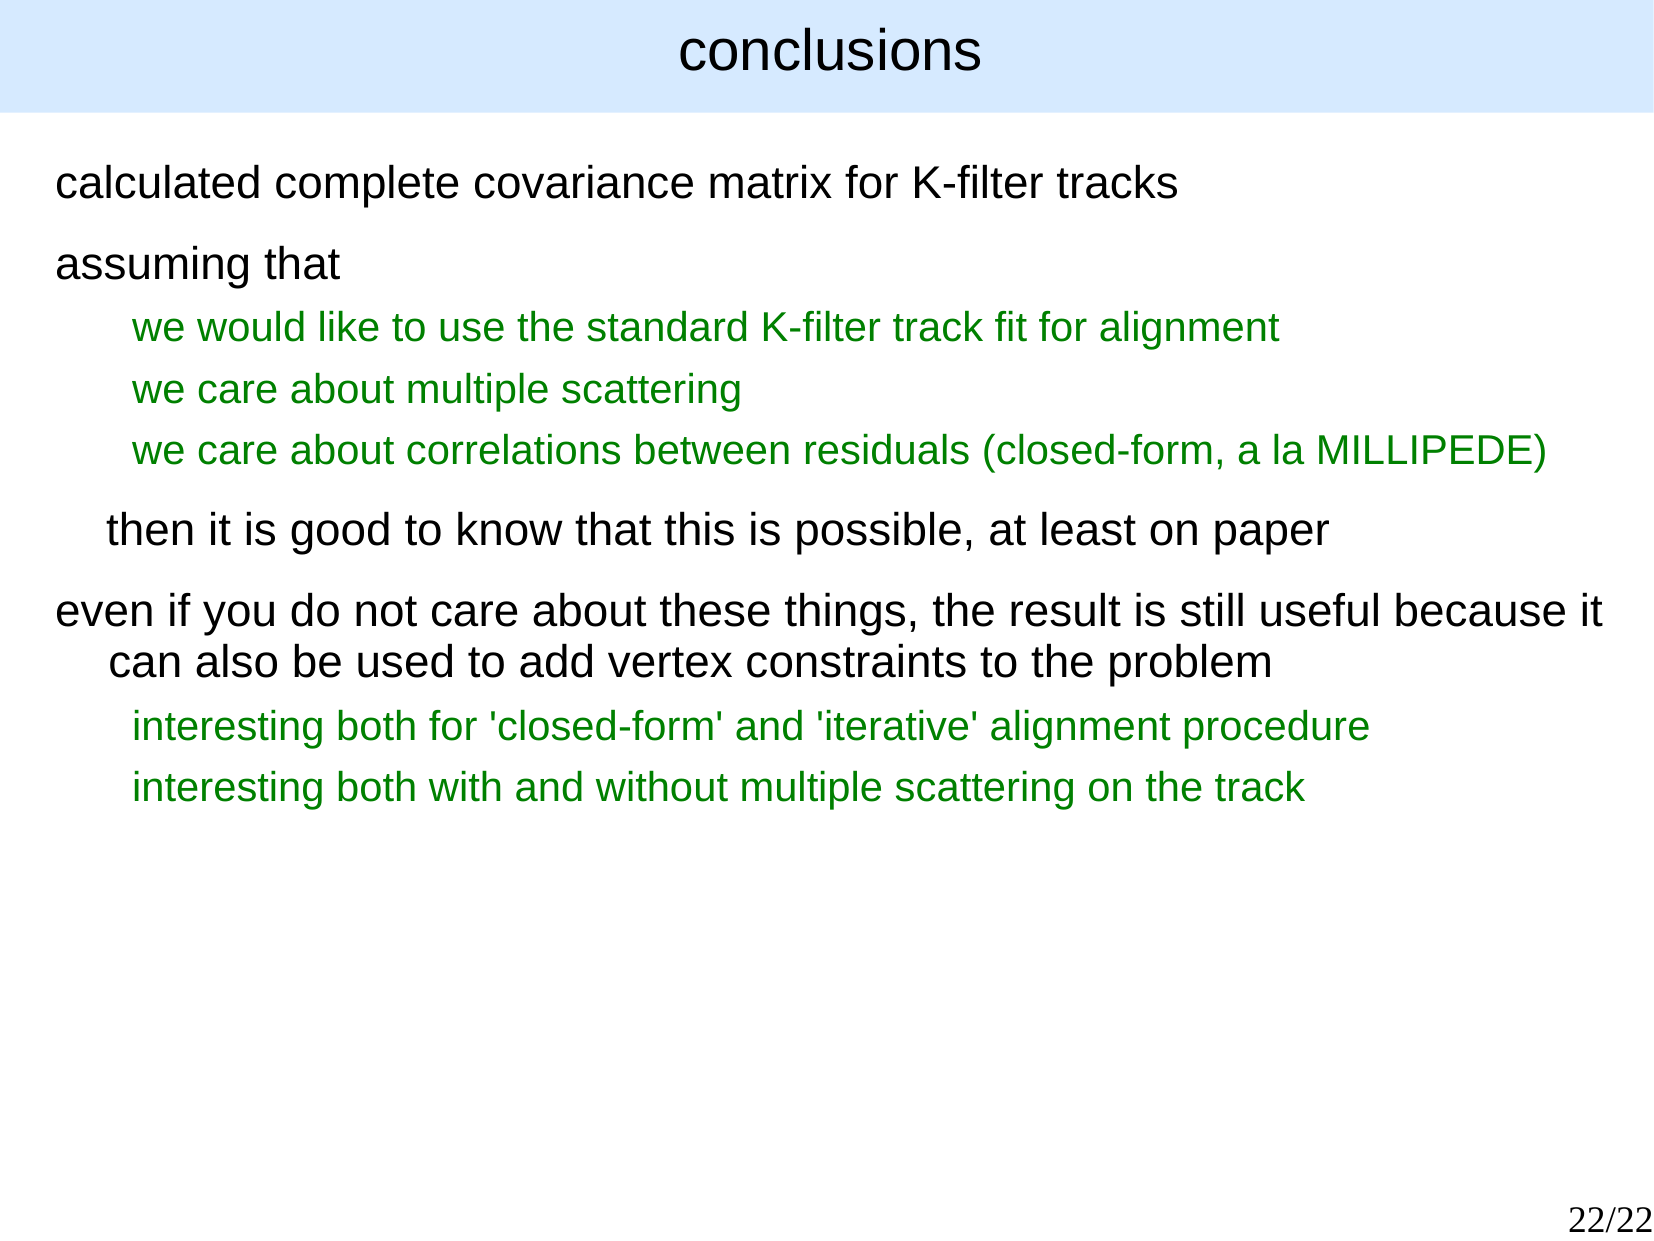

# conclusions
calculated complete covariance matrix for K-filter tracks
assuming that
we would like to use the standard K-filter track fit for alignment
we care about multiple scattering
we care about correlations between residuals (closed-form, a la MILLIPEDE)
 then it is good to know that this is possible, at least on paper
even if you do not care about these things, the result is still useful because it can also be used to add vertex constraints to the problem
interesting both for 'closed-form' and 'iterative' alignment procedure
interesting both with and without multiple scattering on the track
22